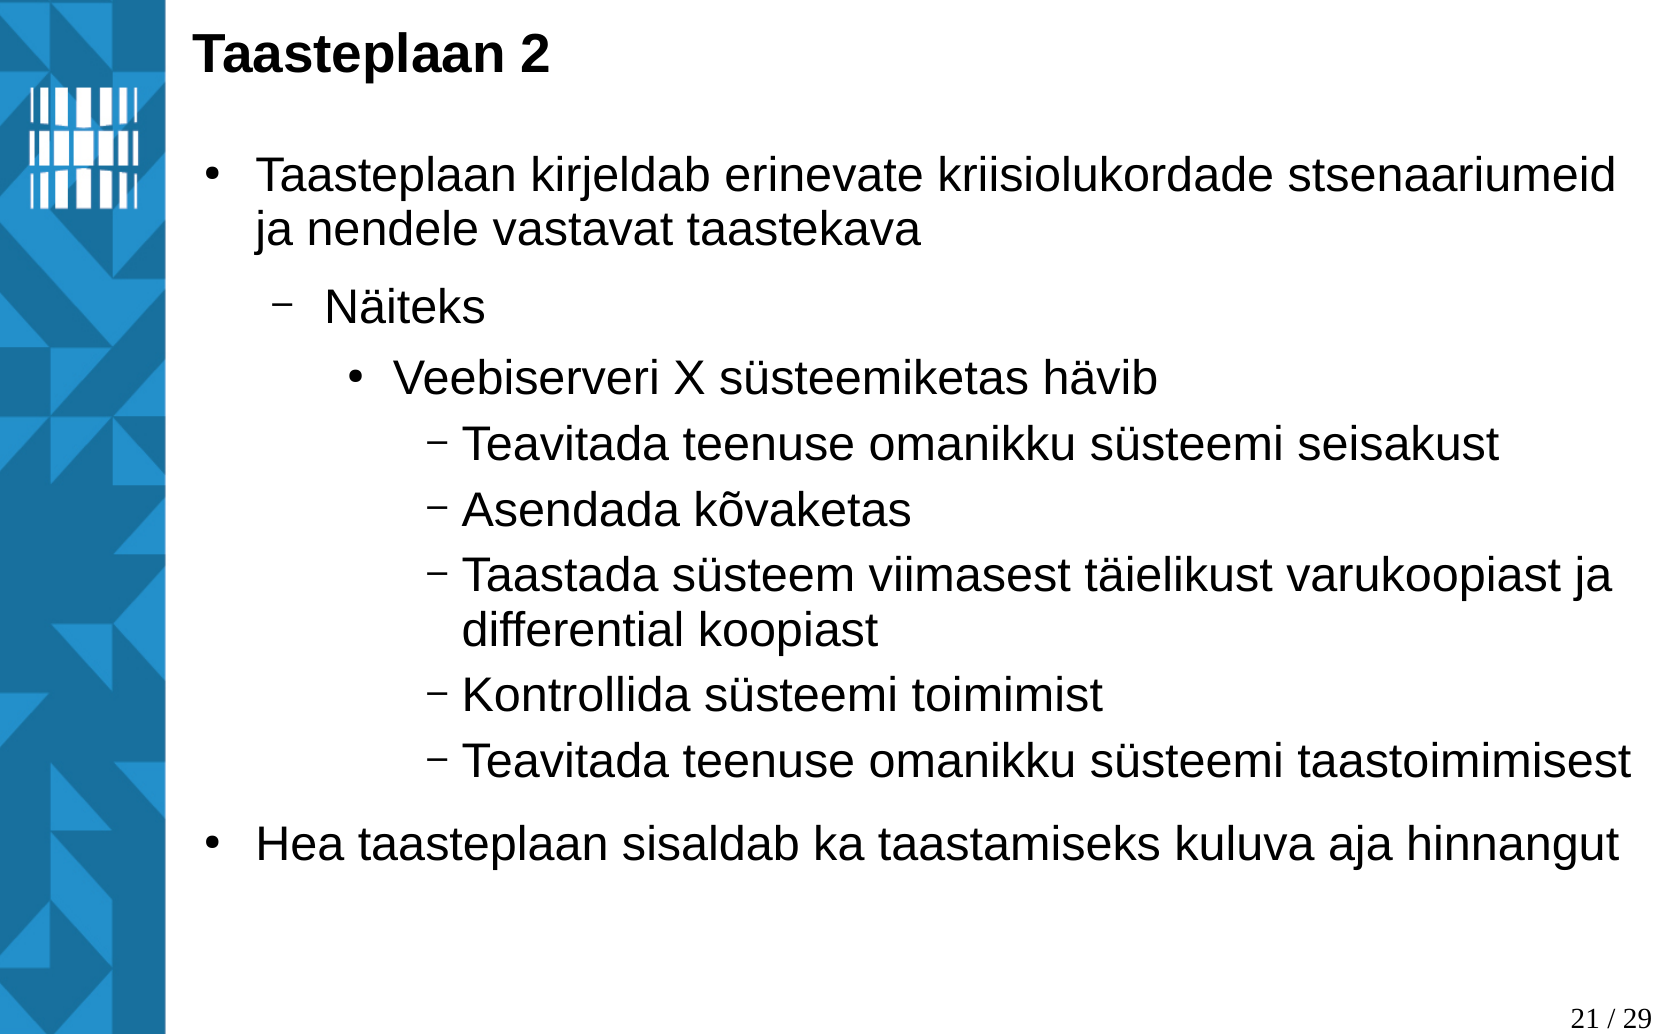

# Taasteplaan 2
Taasteplaan kirjeldab erinevate kriisiolukordade stsenaariumeid ja nendele vastavat taastekava
Näiteks
Veebiserveri X süsteemiketas hävib
Teavitada teenuse omanikku süsteemi seisakust
Asendada kõvaketas
Taastada süsteem viimasest täielikust varukoopiast ja differential koopiast
Kontrollida süsteemi toimimist
Teavitada teenuse omanikku süsteemi taastoimimisest
Hea taasteplaan sisaldab ka taastamiseks kuluva aja hinnangut
21